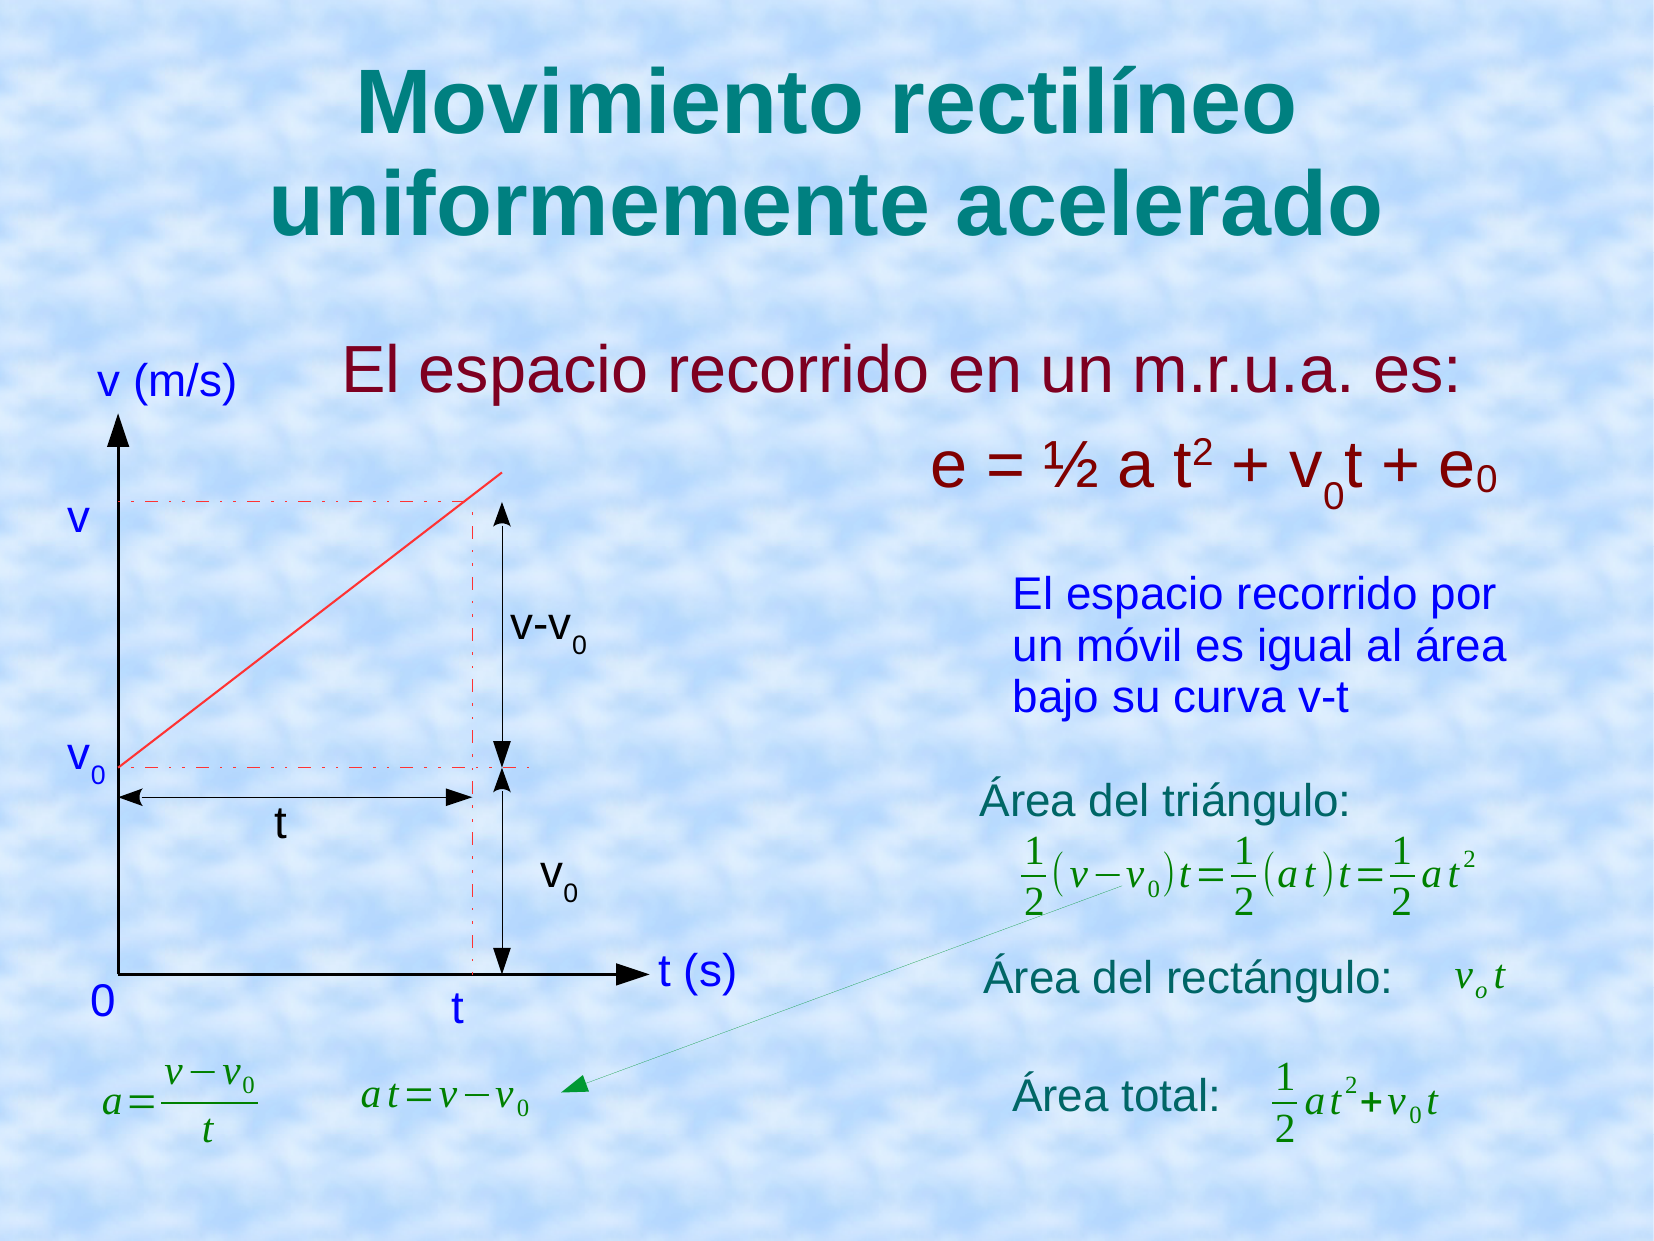

# Movimiento rectilíneo uniformemente acelerado
 El espacio recorrido en un m.r.u.a. es:
v (m/s)
e = ½ a t2 + v0t + e0
v
El espacio recorrido por un móvil es igual al área bajo su curva v-t
v-v0
v0
Área del triángulo:
t
v0
t (s)
Área del rectángulo:
0
t
Área total:
la relación entre ω y el periodo T es
ω = 2π/T
la relación entre ω y el periodo T es
ω = 2π/T
la relación entre ω y el periodo T es
ω = 2π/T